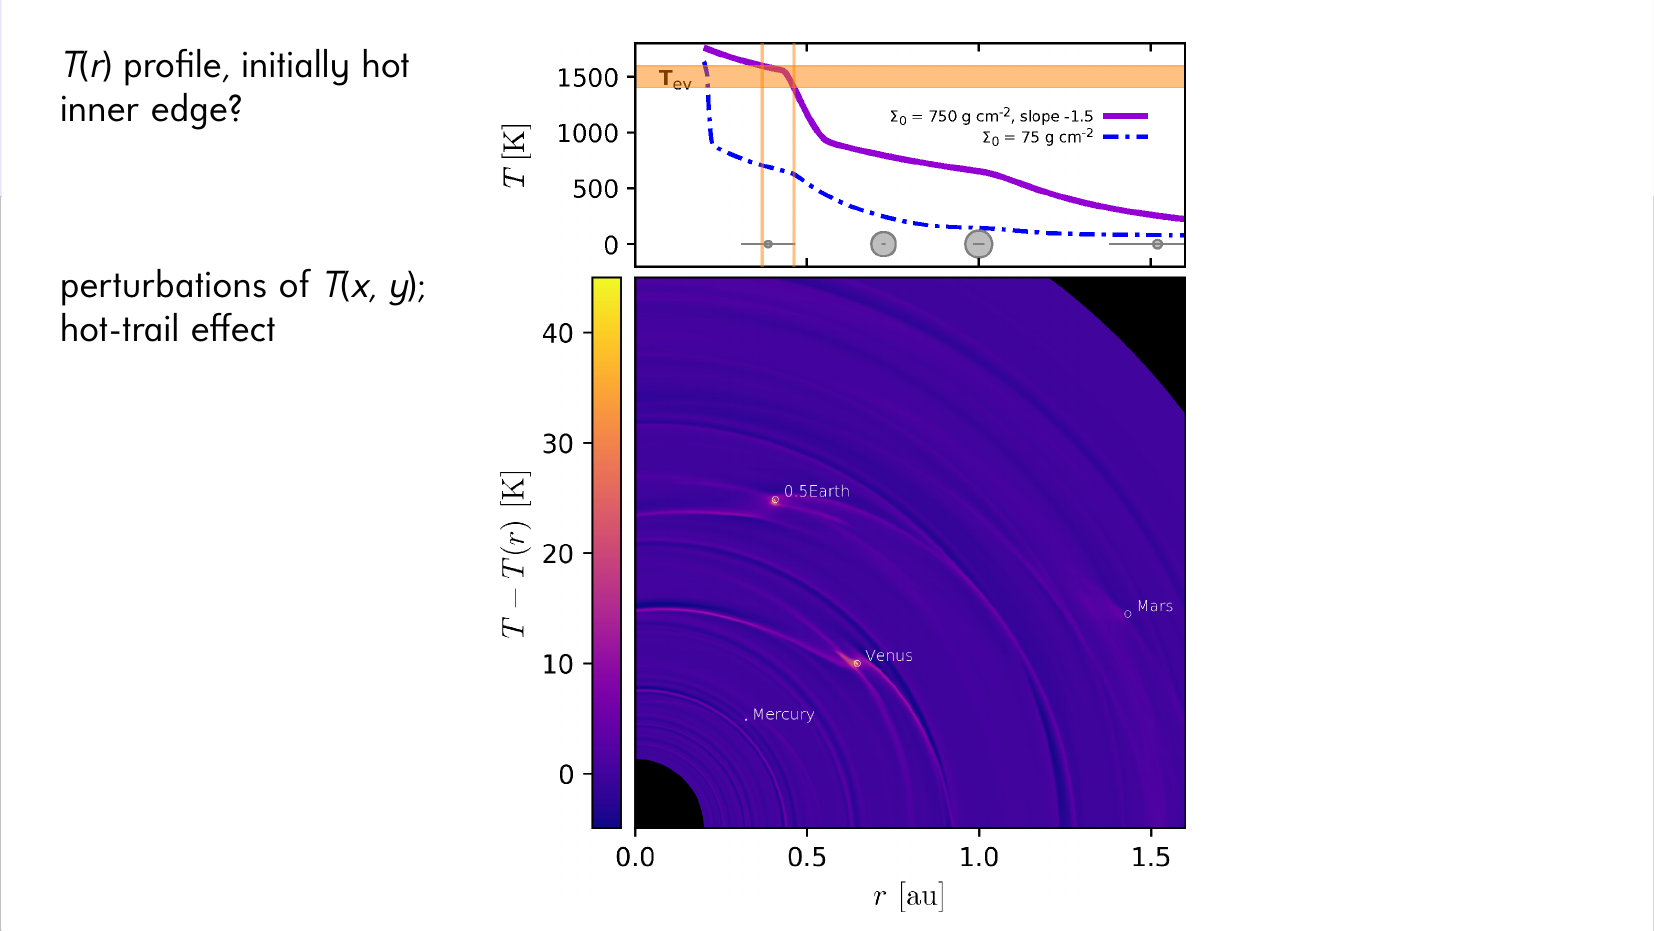

T(r) profile, initially hot inner edge?
perturbations of T(x, y);
hot-trail effect